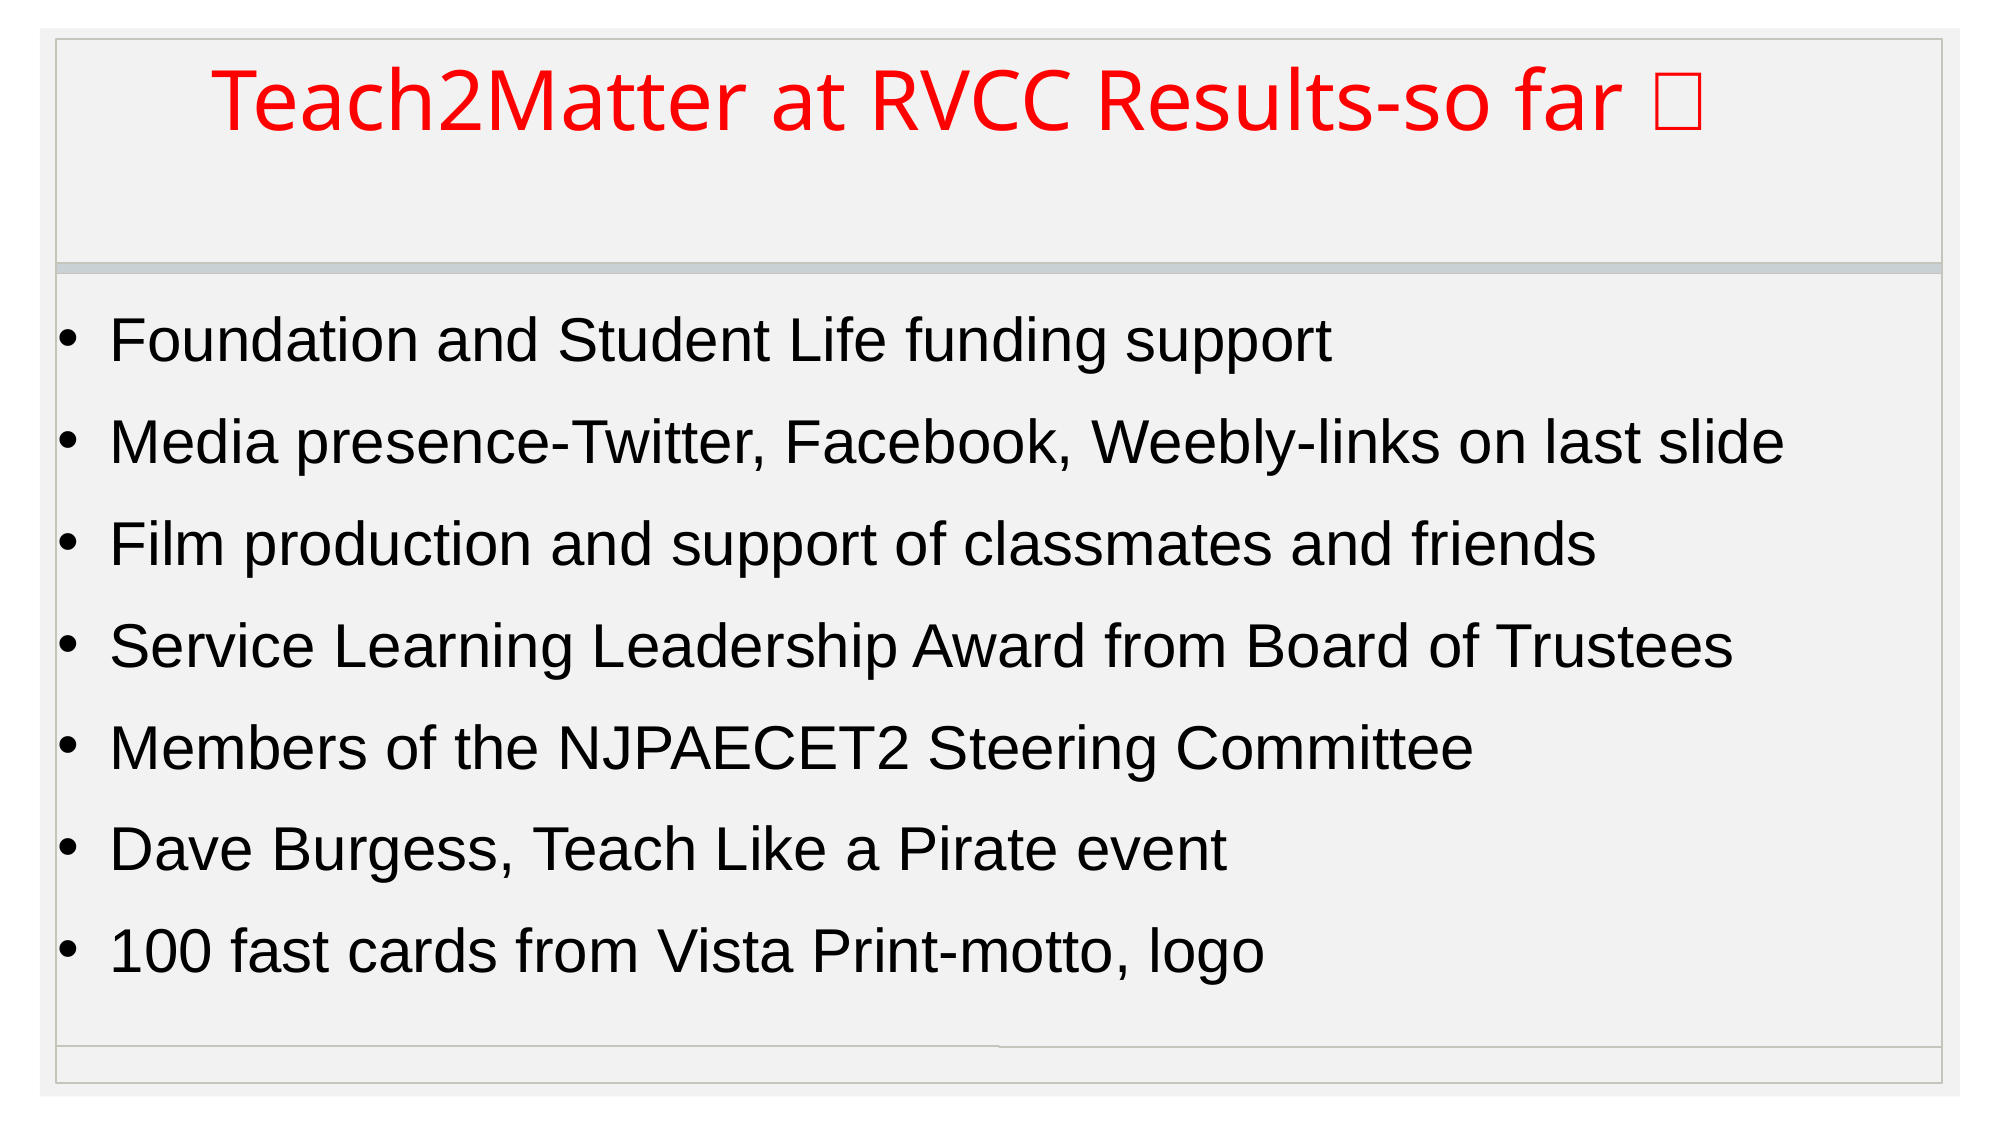

# Teach2Matter at RVCC Results-so far 
Foundation and Student Life funding support
Media presence-Twitter, Facebook, Weebly-links on last slide
Film production and support of classmates and friends
Service Learning Leadership Award from Board of Trustees
Members of the NJPAECET2 Steering Committee
Dave Burgess, Teach Like a Pirate event
100 fast cards from Vista Print-motto, logo